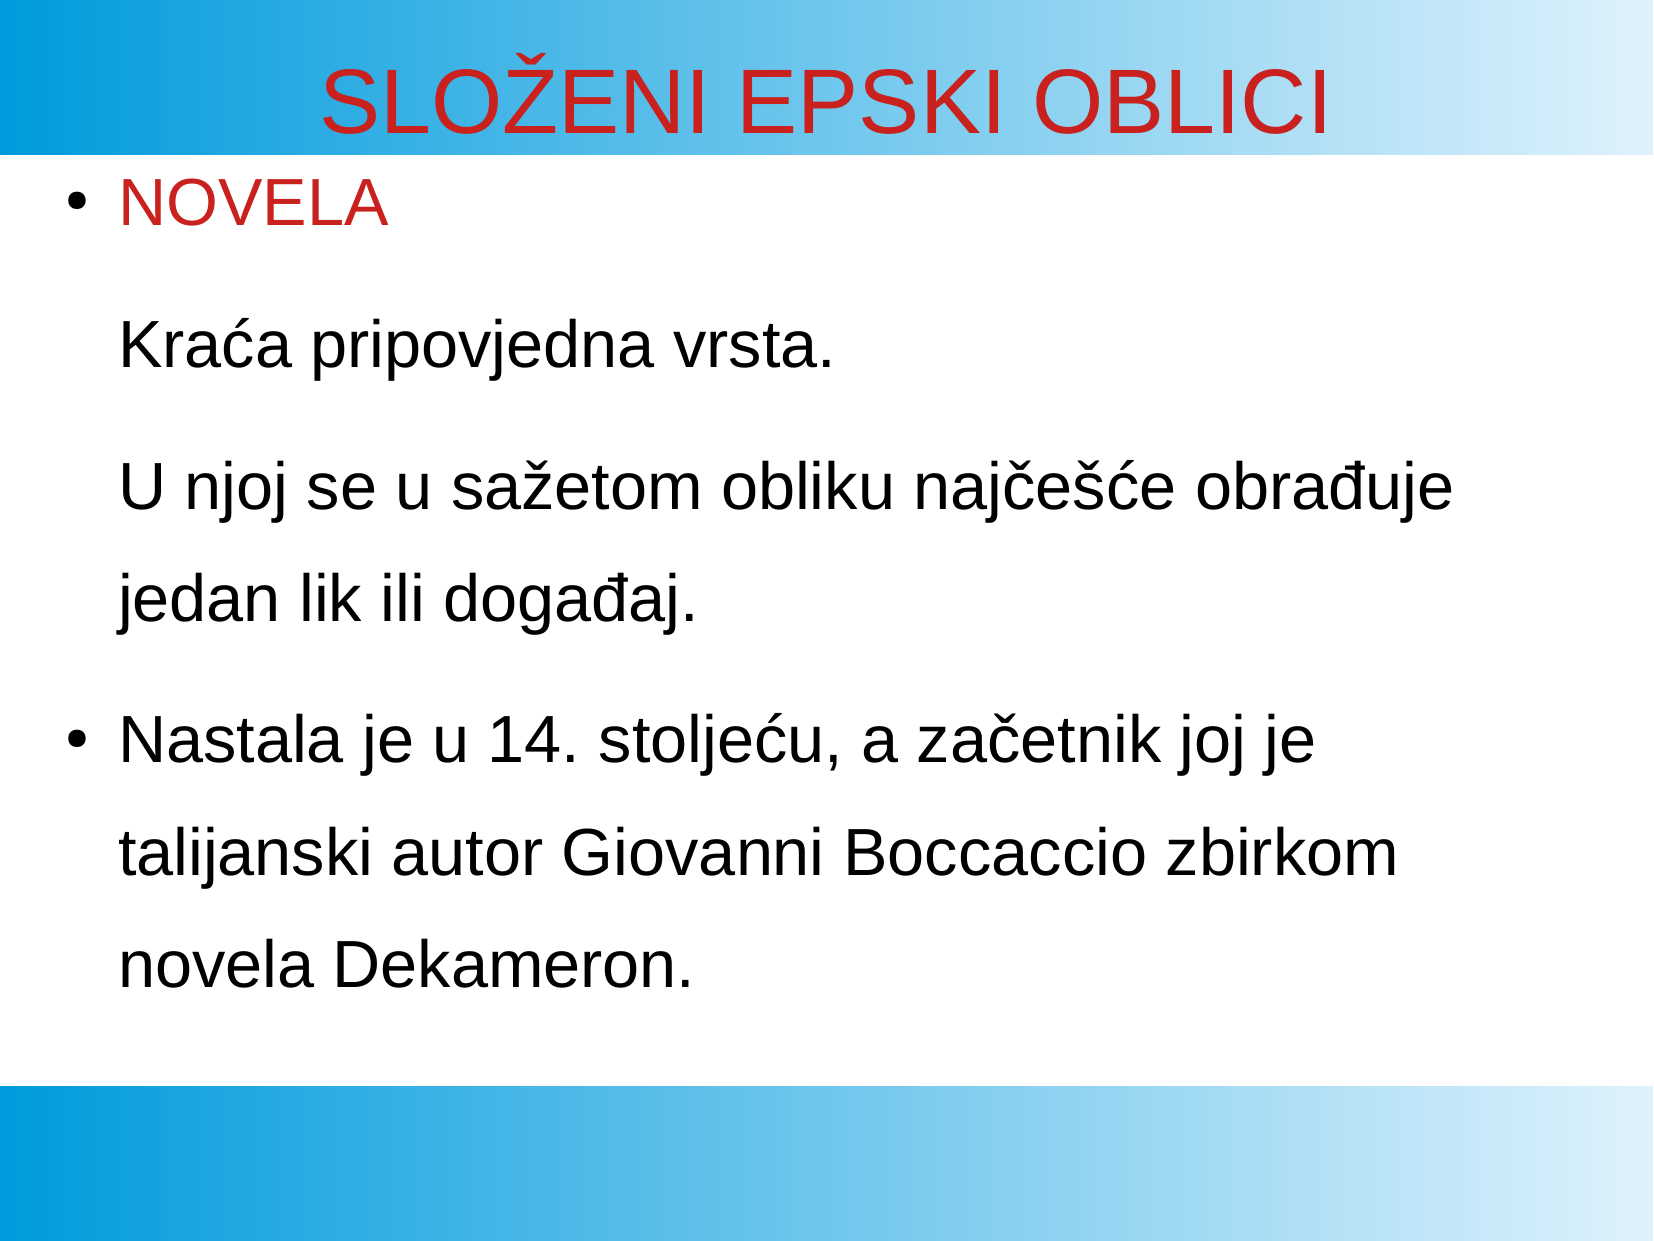

# SLOŽENI EPSKI OBLICI
NOVELA
Kraća pripovjedna vrsta.
U njoj se u sažetom obliku najčešće obrađuje jedan lik ili događaj.
Nastala je u 14. stoljeću, a začetnik joj je talijanski autor Giovanni Boccaccio zbirkom novela Dekameron.